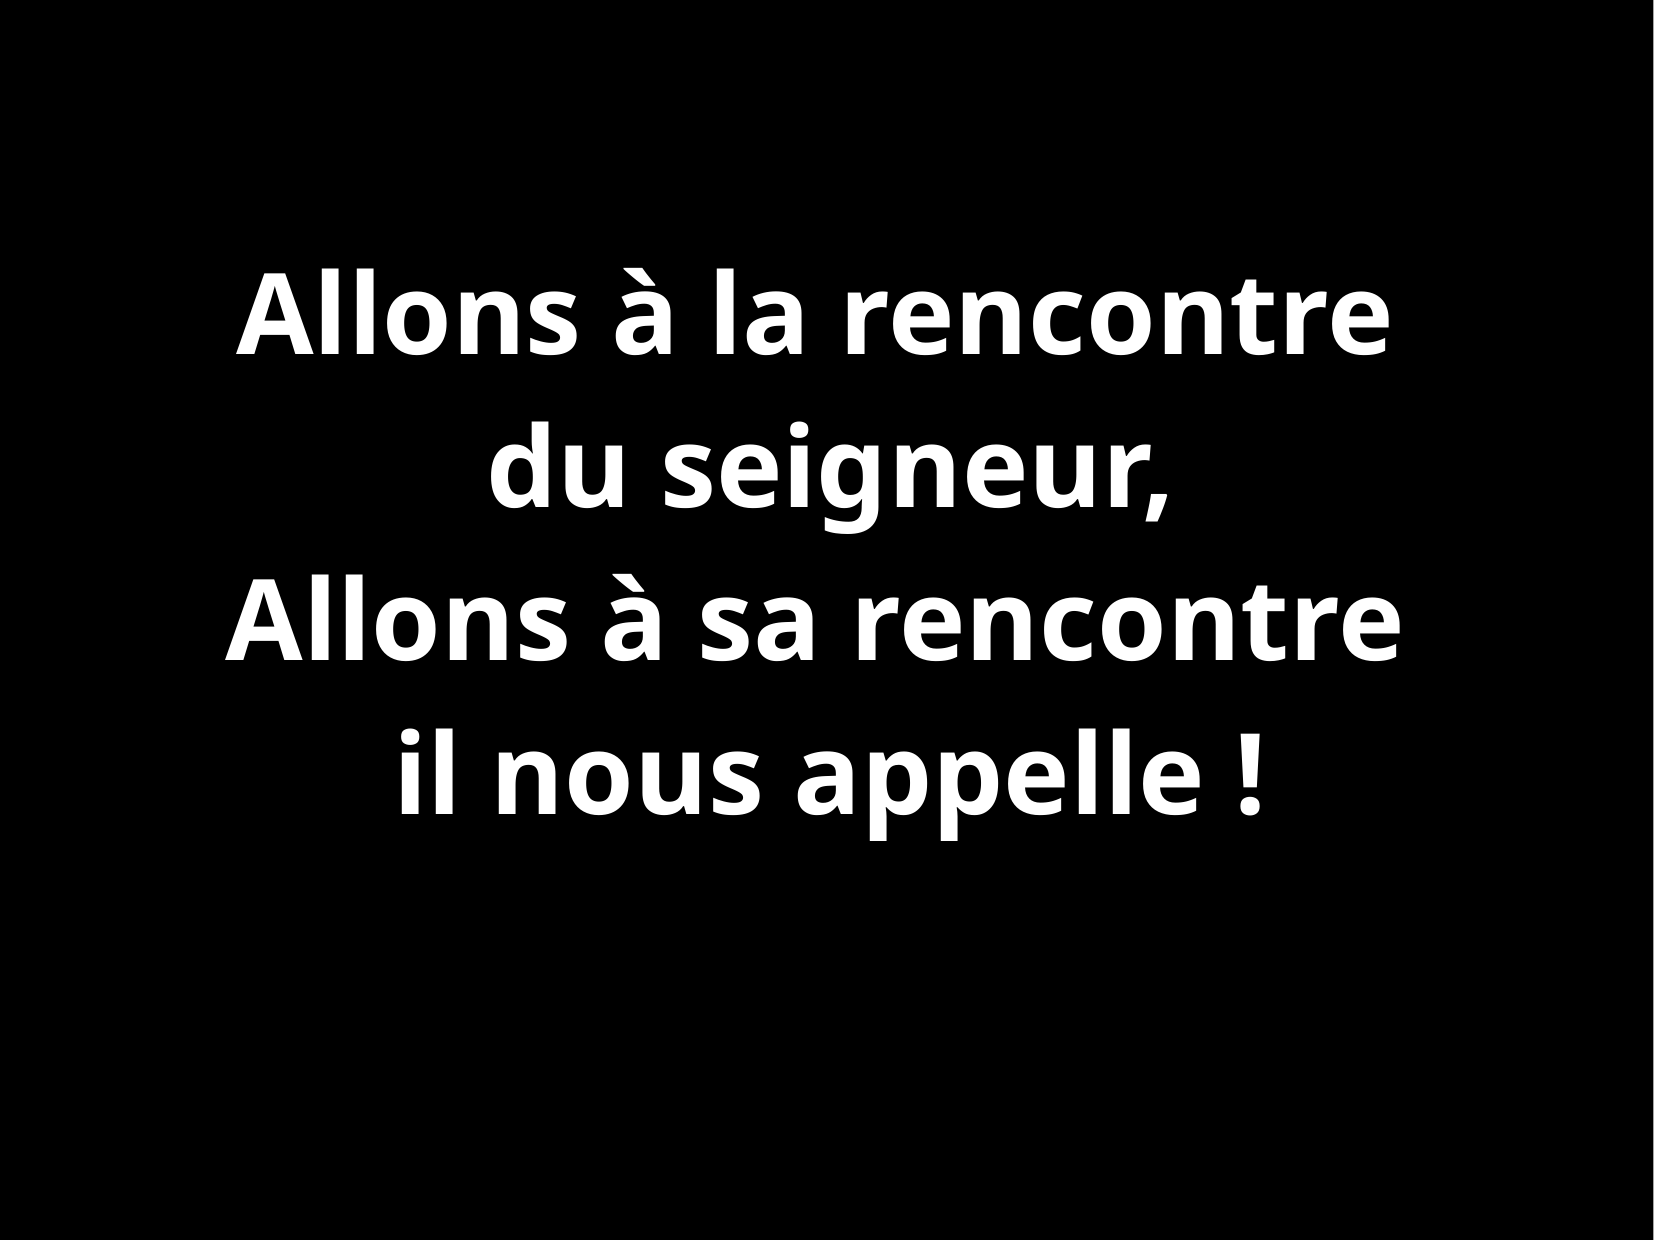

# Allons à la rencontre
du seigneur,
Allons à sa rencontre
il nous appelle !